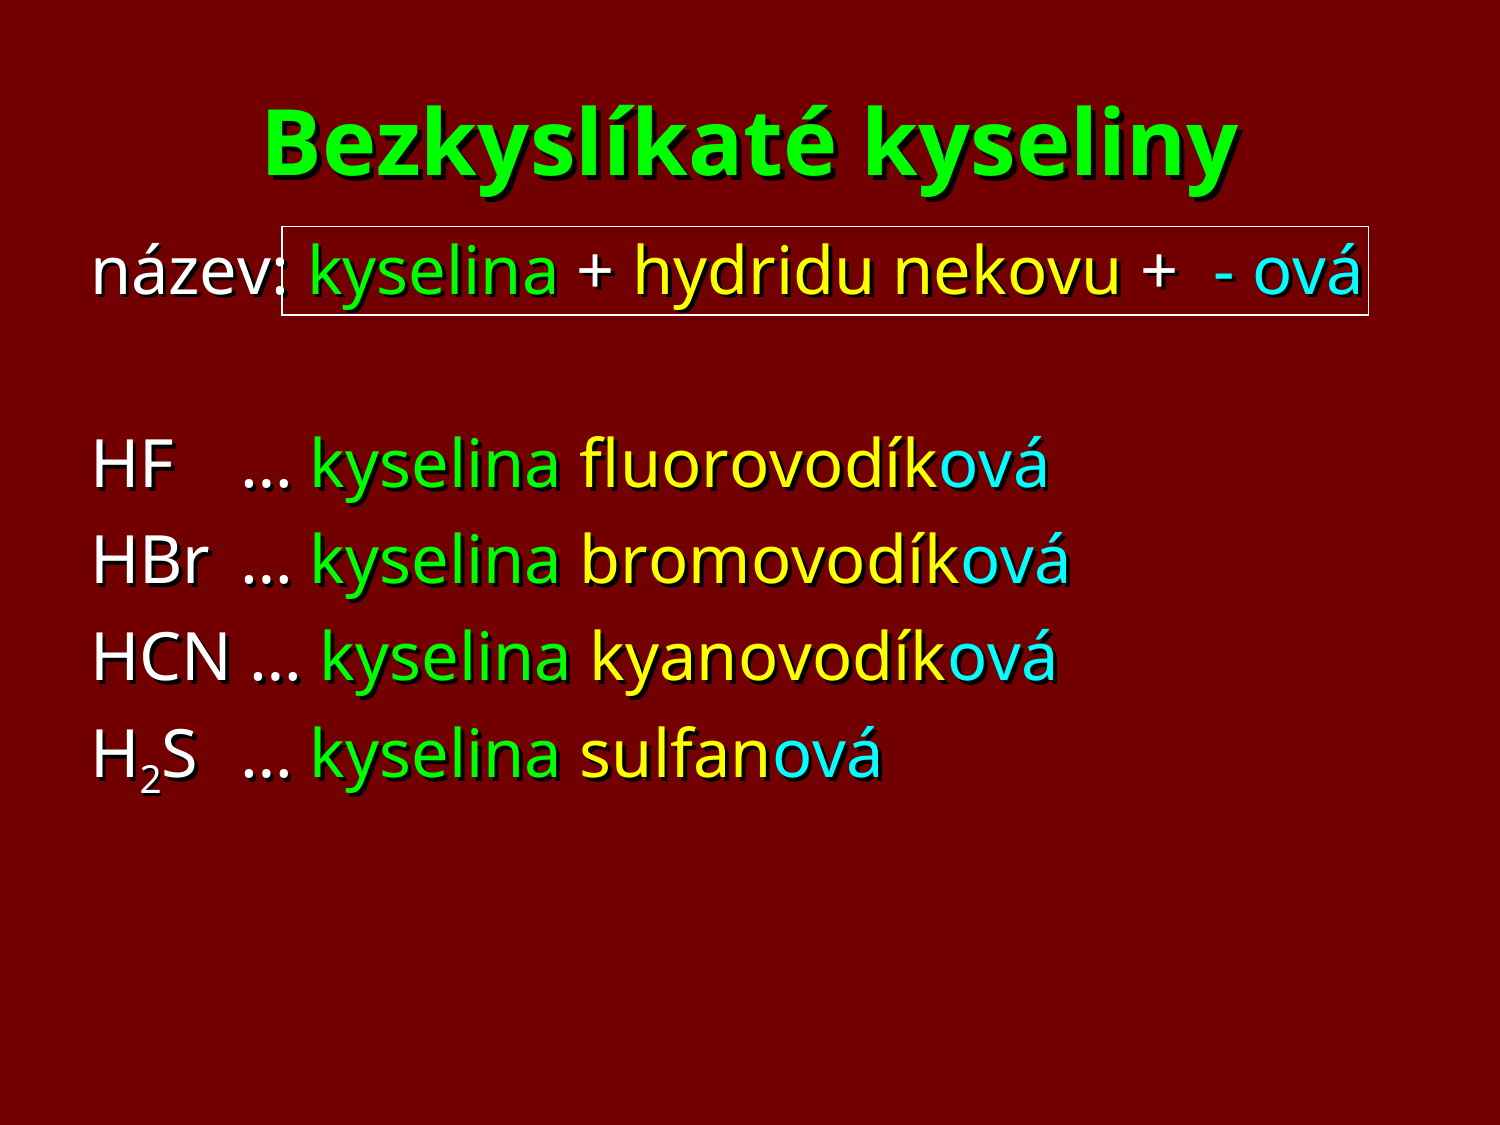

# Bezkyslíkaté kyseliny
název: kyselina + hydridu nekovu + - ová
HF 	… kyselina fluorovodíková
HBr 	… kyselina bromovodíková
HCN … kyselina kyanovodíková
H2S 	… kyselina sulfanová